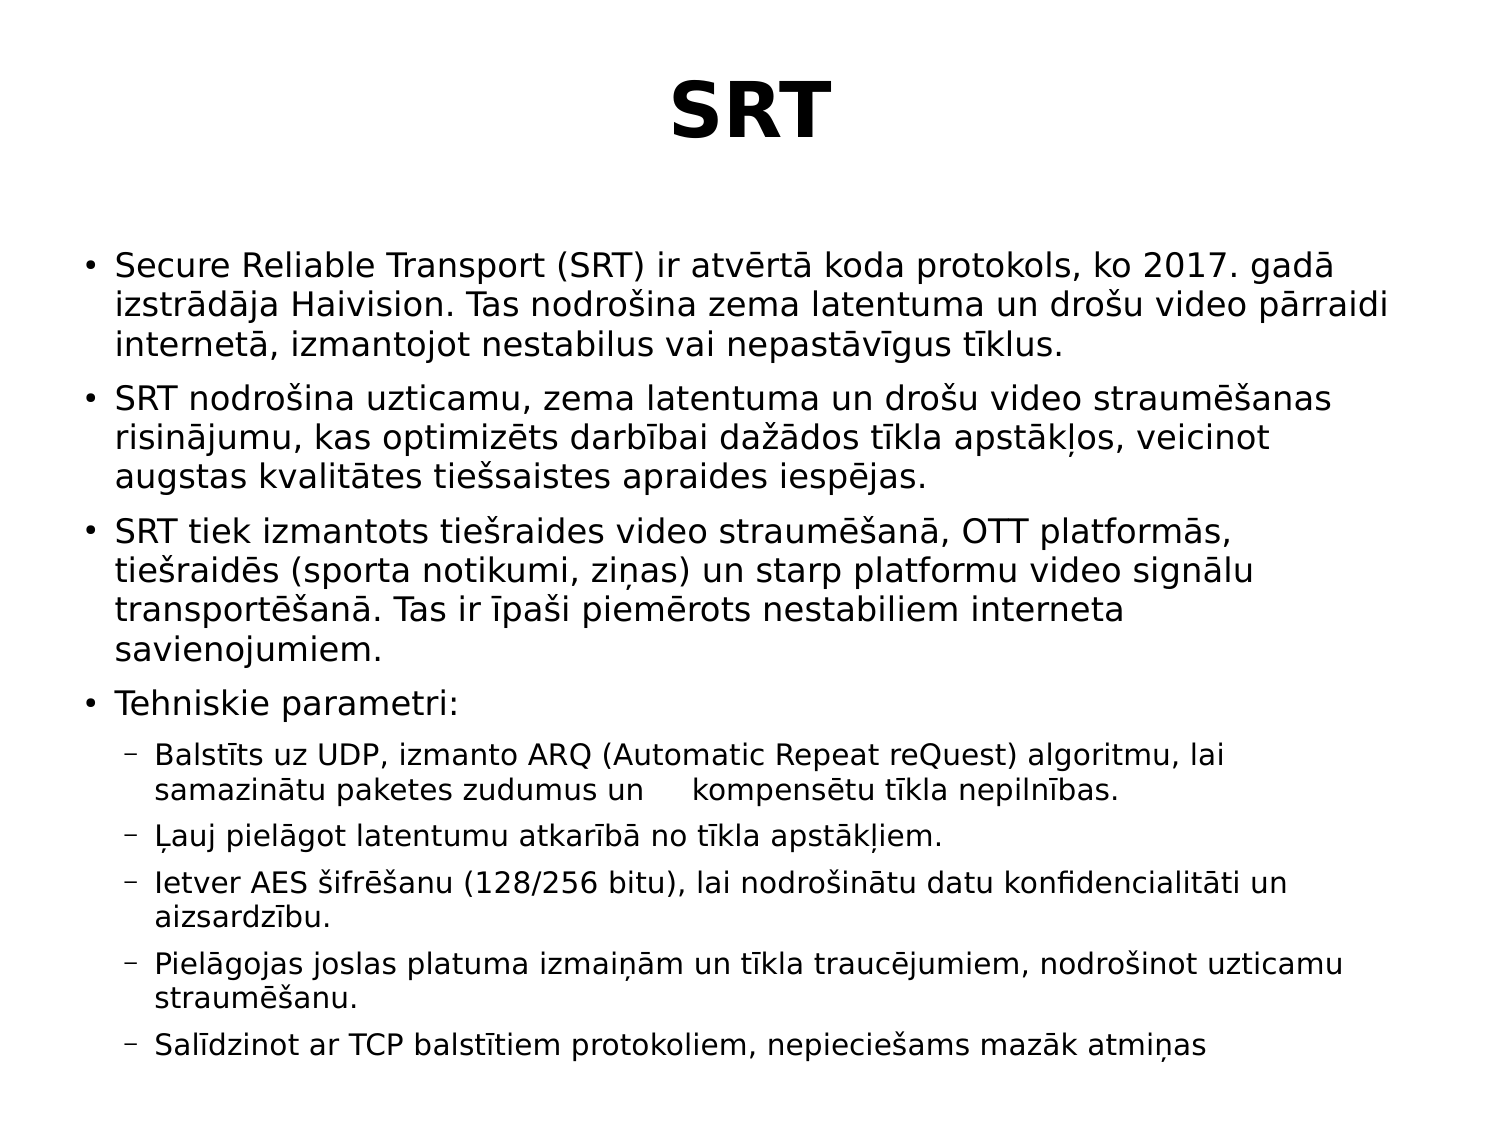

# SRT
Secure Reliable Transport (SRT) ir atvērtā koda protokols, ko 2017. gadā izstrādāja Haivision. Tas nodrošina zema latentuma un drošu video pārraidi internetā, izmantojot nestabilus vai nepastāvīgus tīklus.
SRT nodrošina uzticamu, zema latentuma un drošu video straumēšanas risinājumu, kas optimizēts darbībai dažādos tīkla apstākļos, veicinot augstas kvalitātes tiešsaistes apraides iespējas.
SRT tiek izmantots tiešraides video straumēšanā, OTT platformās, tiešraidēs (sporta notikumi, ziņas) un starp platformu video signālu transportēšanā. Tas ir īpaši piemērots nestabiliem interneta savienojumiem.
Tehniskie parametri:
Balstīts uz UDP, izmanto ARQ (Automatic Repeat reQuest) algoritmu, lai samazinātu paketes zudumus un 	kompensētu tīkla nepilnības.
Ļauj pielāgot latentumu atkarībā no tīkla apstākļiem.
Ietver AES šifrēšanu (128/256 bitu), lai nodrošinātu datu konfidencialitāti un aizsardzību.
Pielāgojas joslas platuma izmaiņām un tīkla traucējumiem, nodrošinot uzticamu straumēšanu.
Salīdzinot ar TCP balstītiem protokoliem, nepieciešams mazāk atmiņas